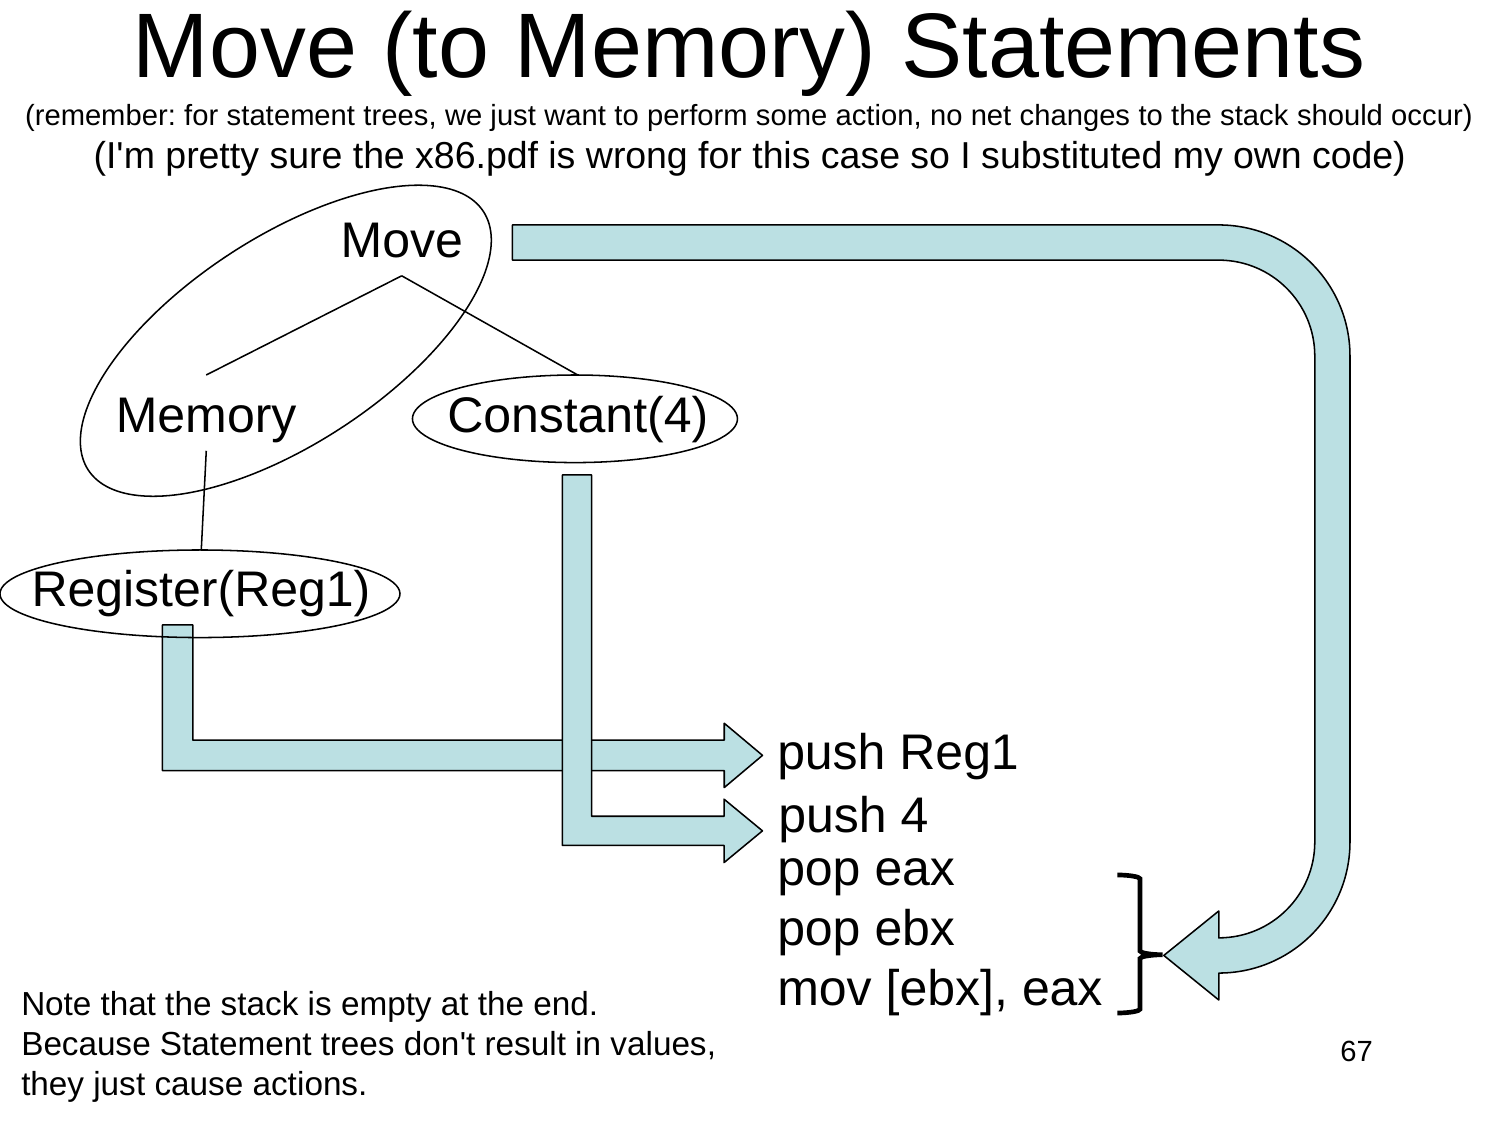

# Move (to Memory) Statements (remember: for statement trees, we just want to perform some action, no net changes to the stack should occur) (I'm pretty sure the x86.pdf is wrong for this case so I substituted my own code)
Move
Memory
Constant(4)
Register(Reg1)
push Reg1
push 4
pop eax
pop ebx
mov [ebx], eax
Note that the stack is empty at the end. Because Statement trees don't result in values, they just cause actions.